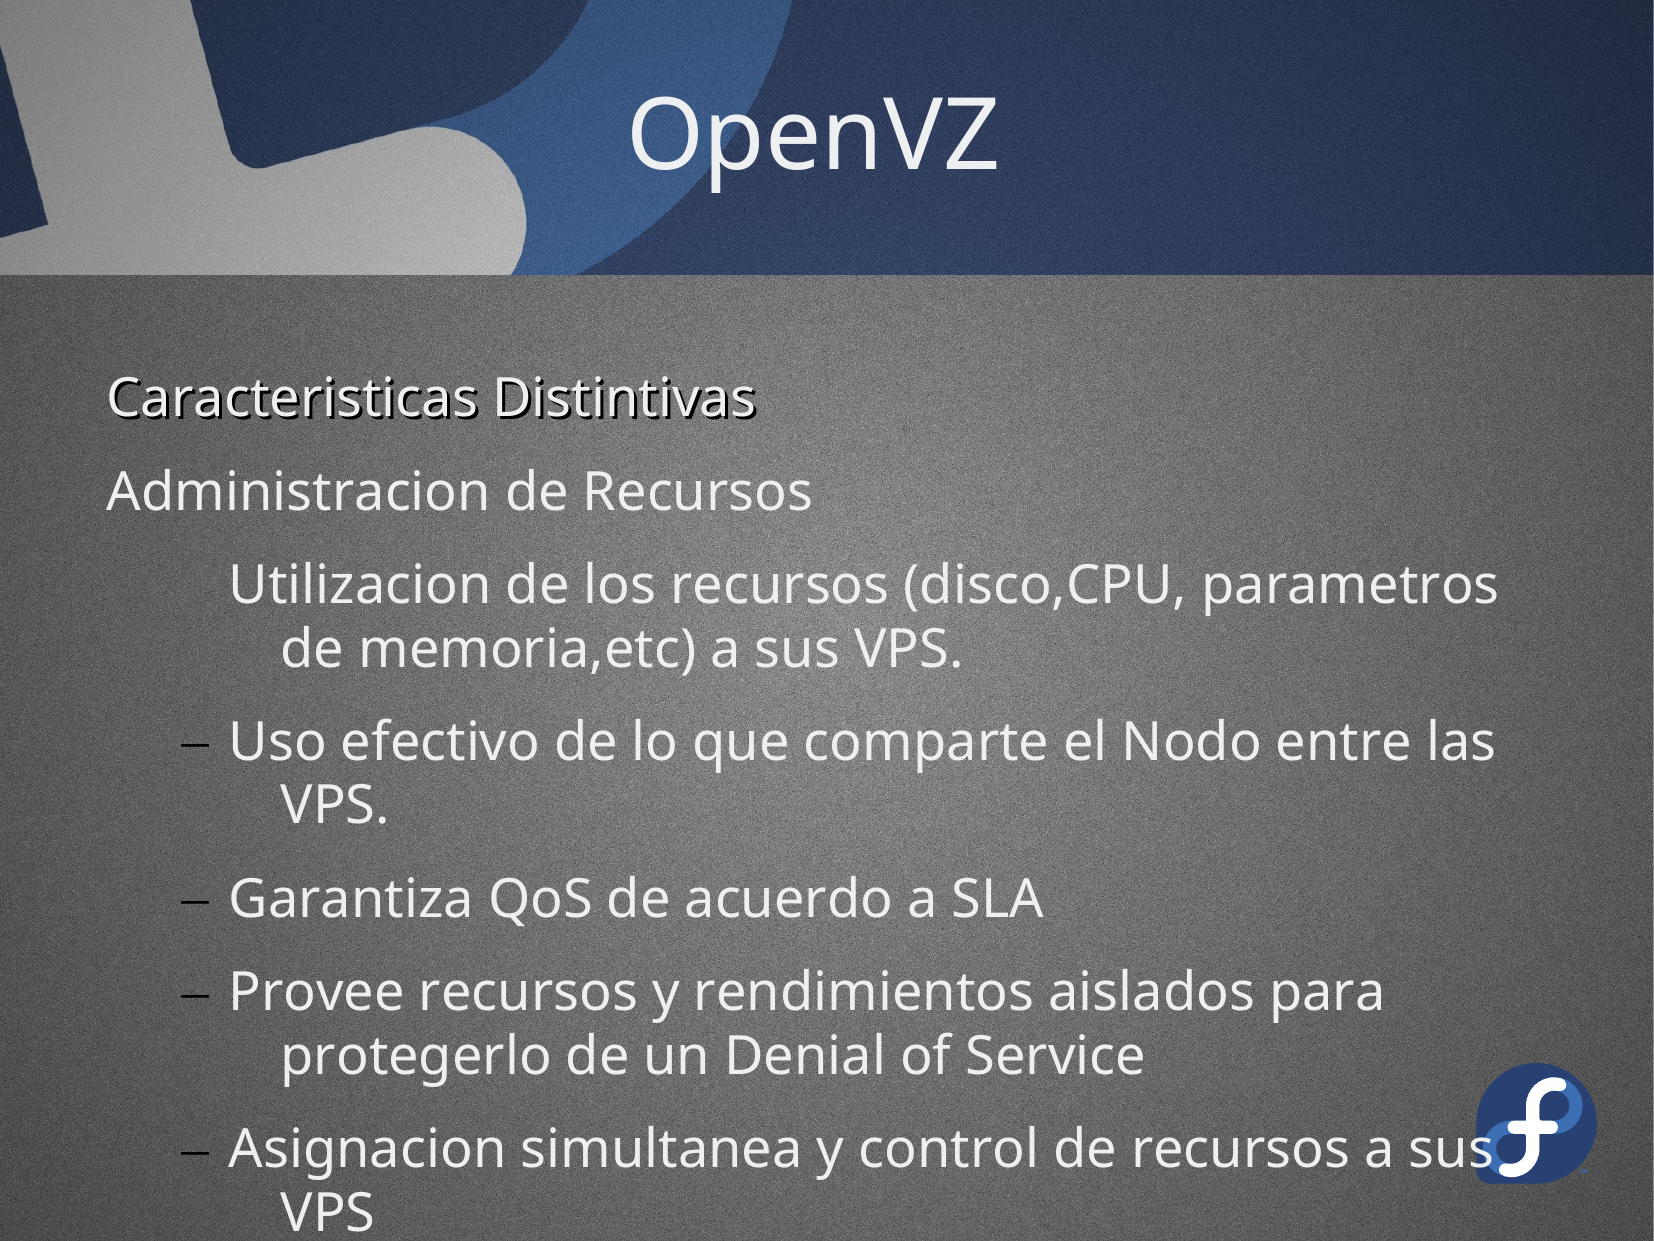

OpenVZ
Caracteristicas Distintivas
Administracion de Recursos
Utilizacion de los recursos (disco,CPU, parametros de memoria,etc) a sus VPS.
Uso efectivo de lo que comparte el Nodo entre las VPS.
Garantiza QoS de acuerdo a SLA
Provee recursos y rendimientos aislados para protegerlo de un Denial of Service
Asignacion simultanea y control de recursos a sus VPS